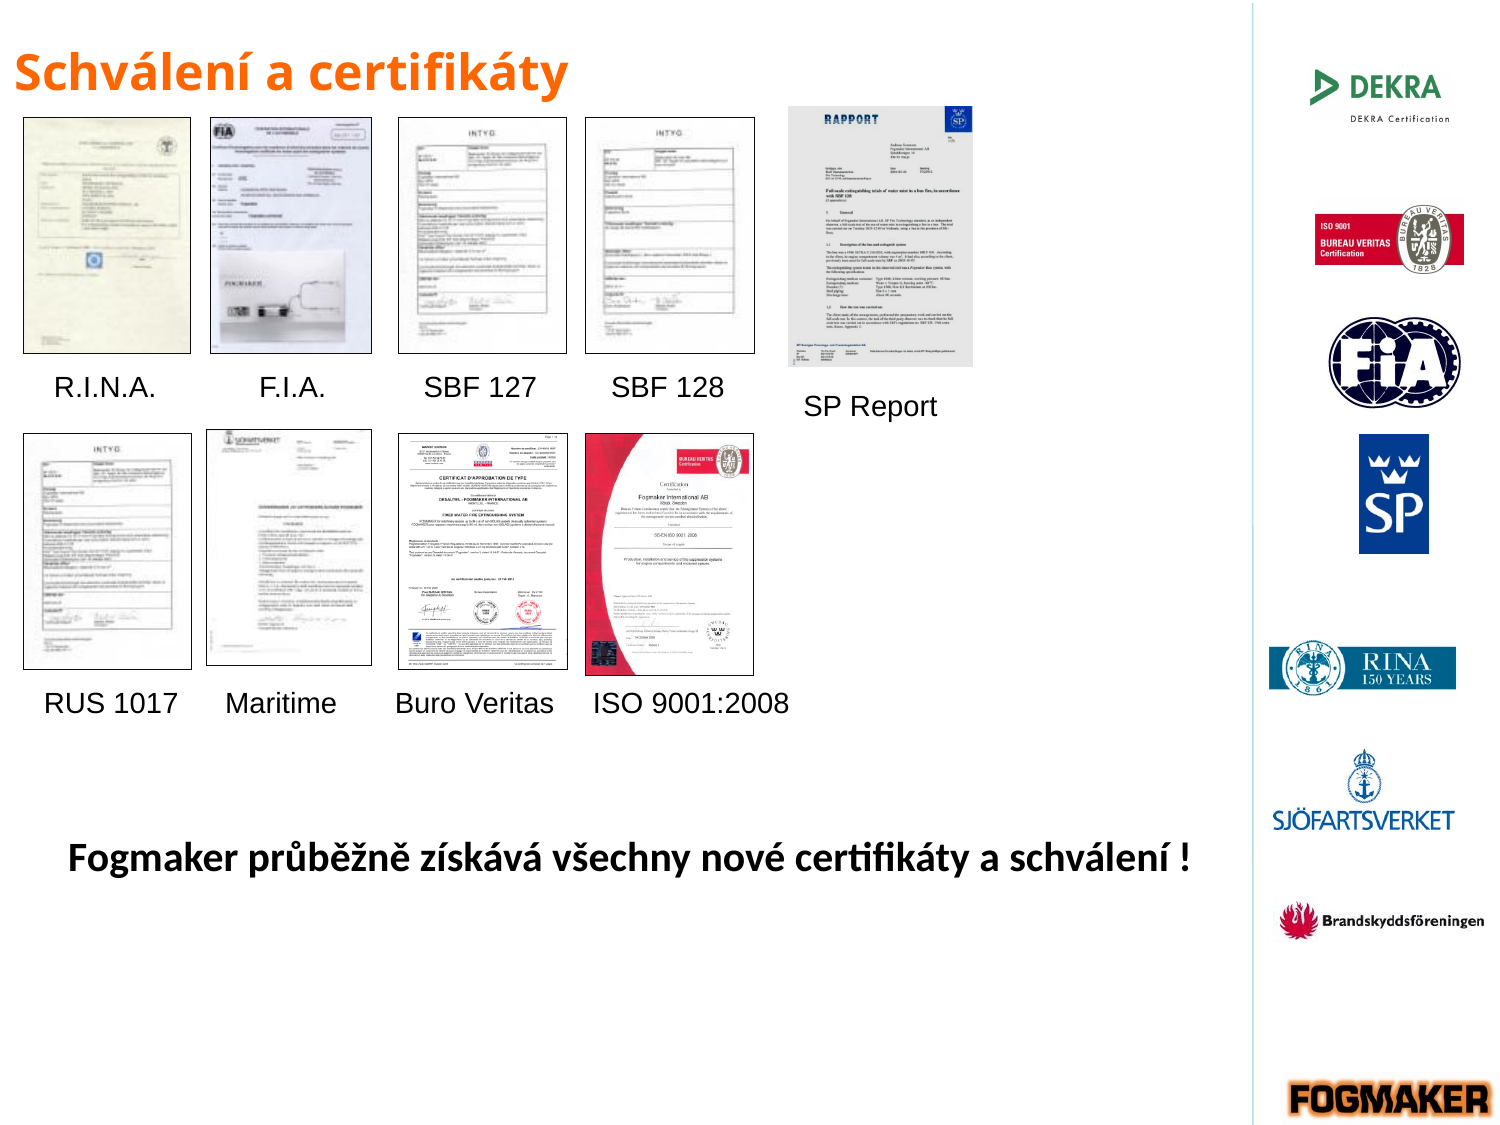

Schválení a certifikáty
R.I.N.A.
F.I.A.
SBF 127
SBF 128
SP Report
RUS 1017
Maritime
Buro Veritas
ISO 9001:2008
Fogmaker průběžně získává všechny nové certifikáty a schválení !